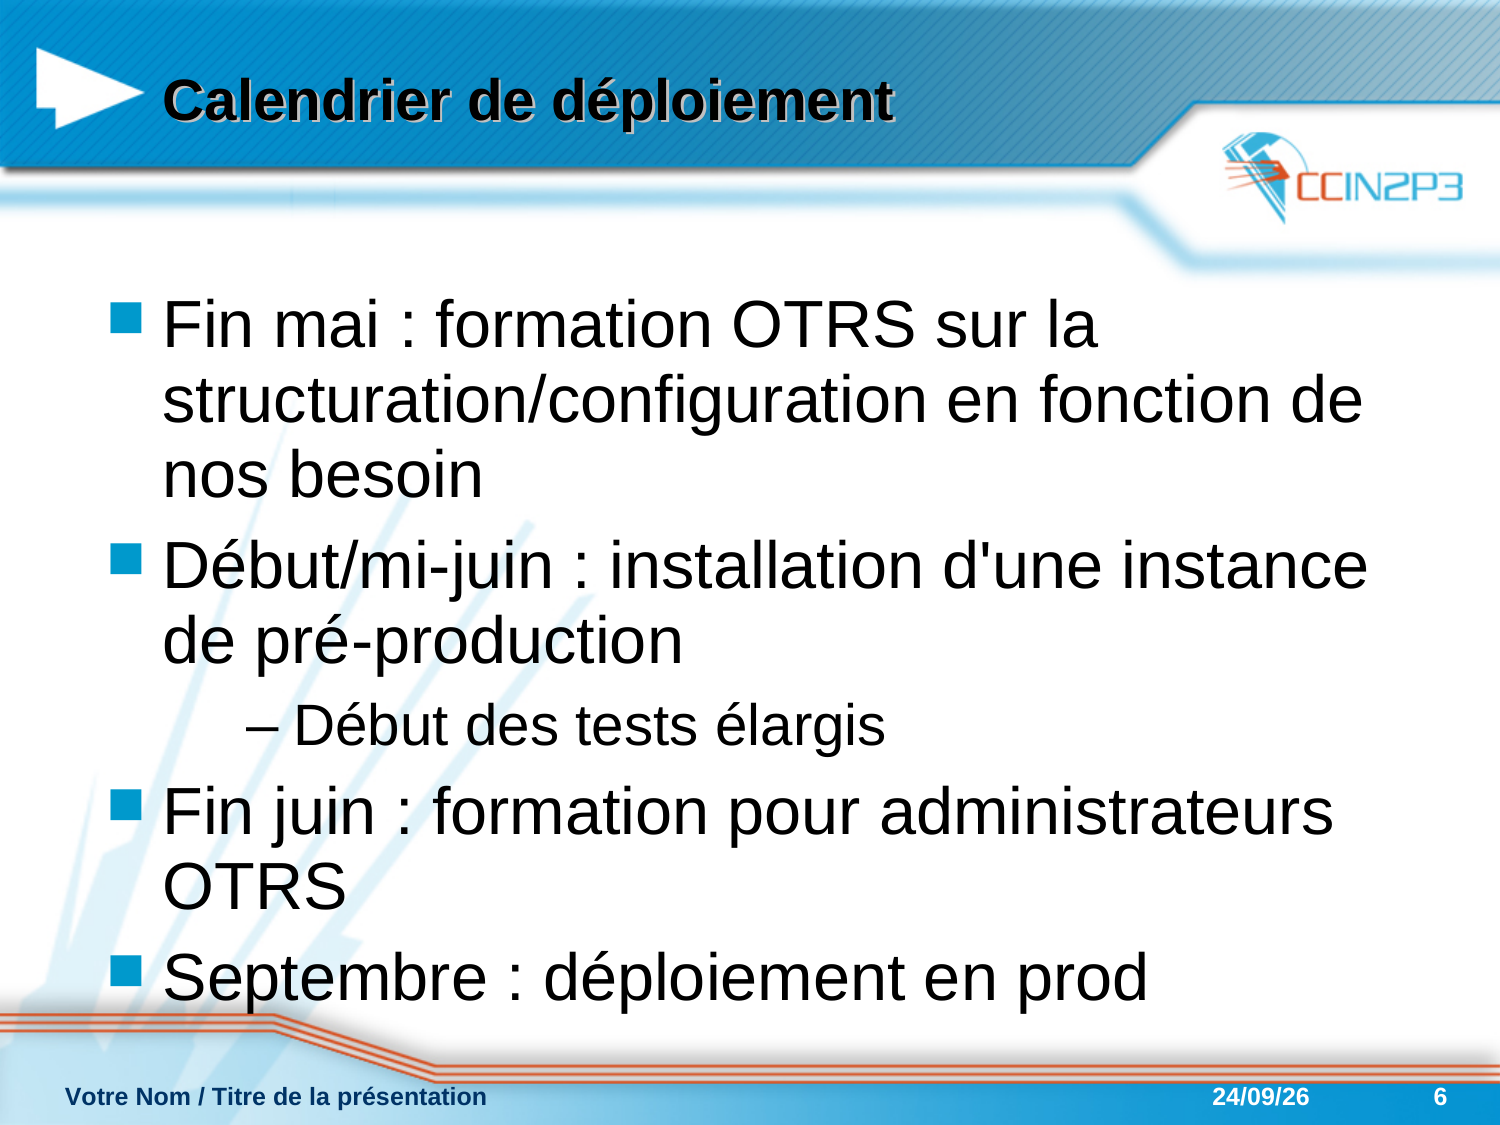

# Calendrier de déploiement
Fin mai : formation OTRS sur la structuration/configuration en fonction de nos besoin
Début/mi-juin : installation d'une instance de pré-production
Début des tests élargis
Fin juin : formation pour administrateurs OTRS
Septembre : déploiement en prod
Votre Nom / Titre de la présentation
6